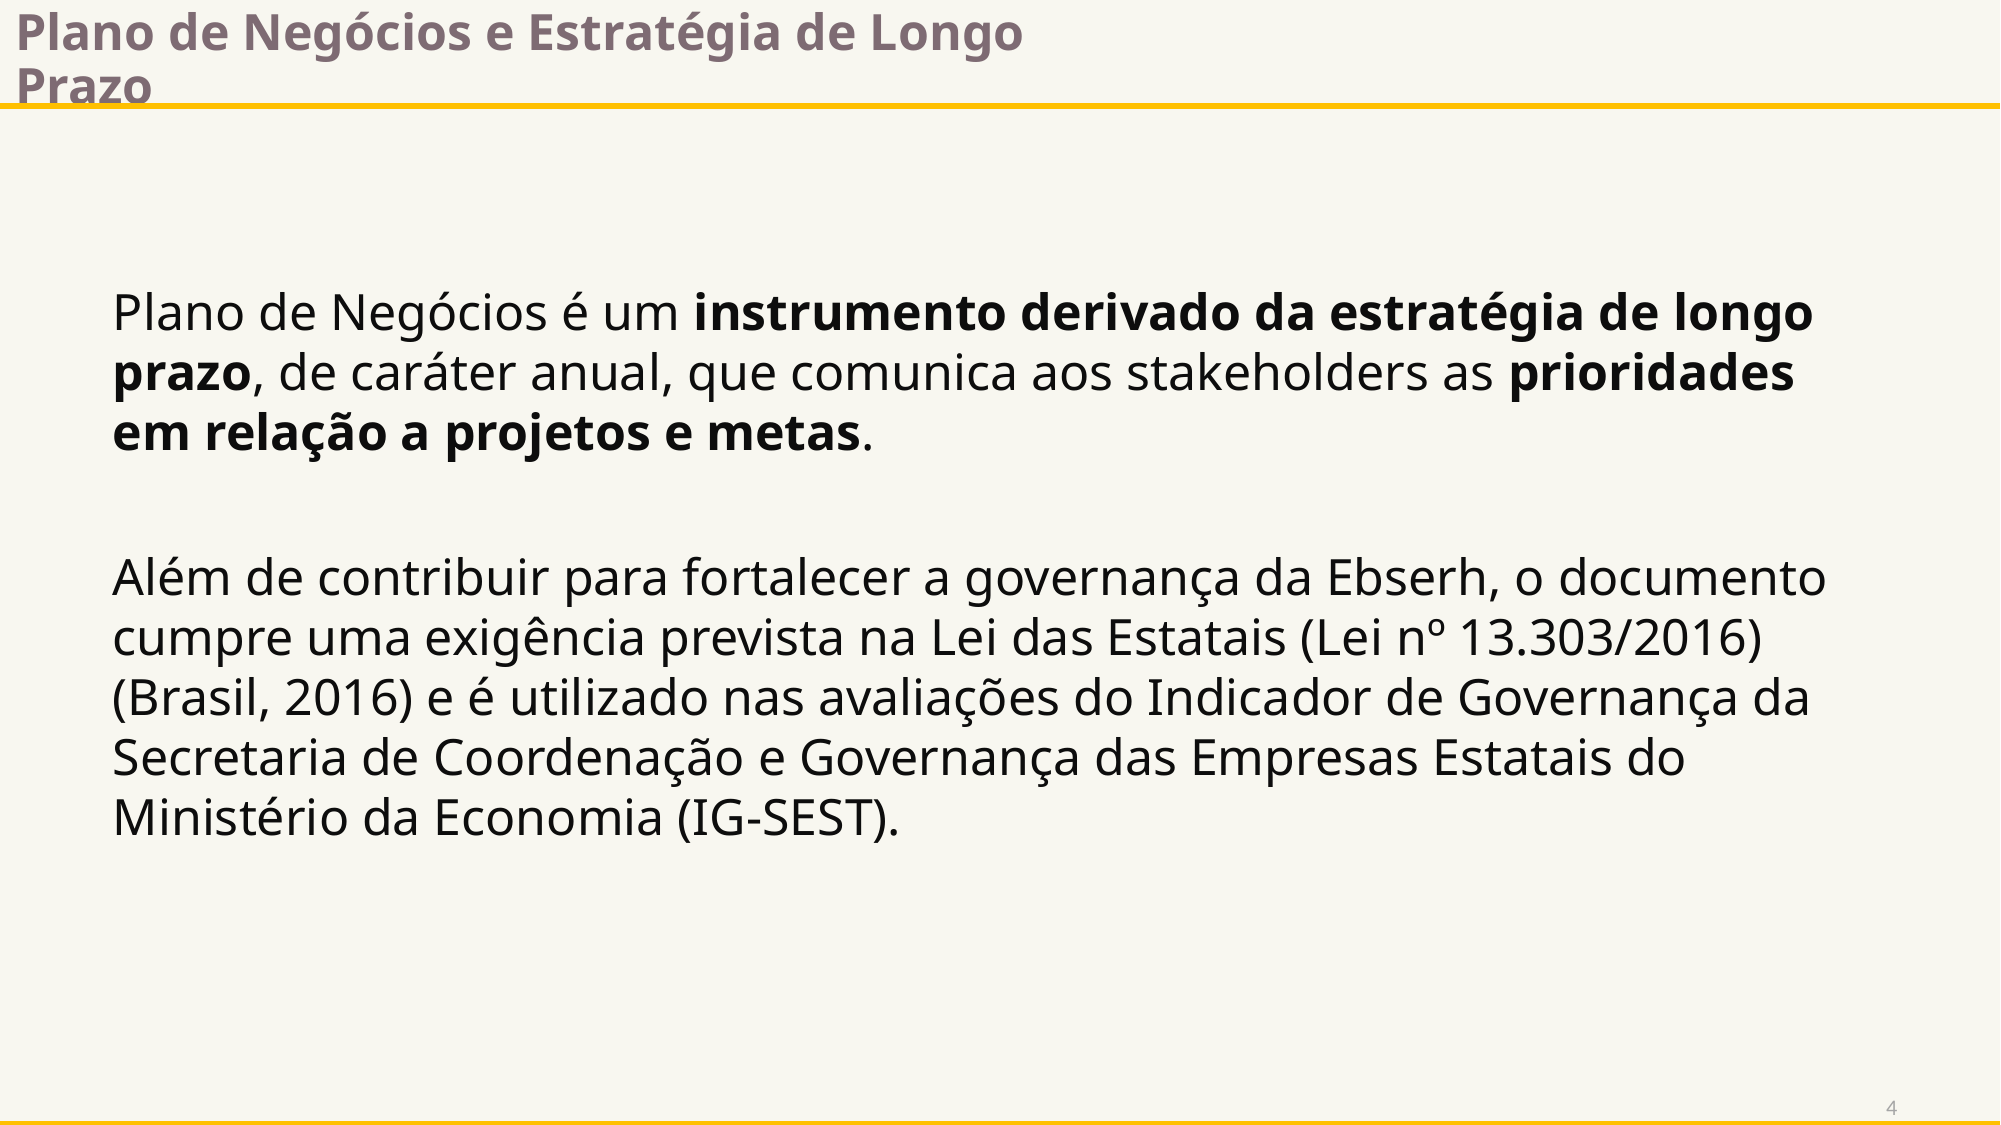

Plano de Negócios e Estratégia de Longo Prazo
Plano de Negócios é um instrumento derivado da estratégia de longo prazo, de caráter anual, que comunica aos stakeholders as prioridades em relação a projetos e metas.
Além de contribuir para fortalecer a governança da Ebserh, o documento cumpre uma exigência prevista na Lei das Estatais (Lei nº 13.303/2016) (Brasil, 2016) e é utilizado nas avaliações do Indicador de Governança da Secretaria de Coordenação e Governança das Empresas Estatais do Ministério da Economia (IG-SEST).